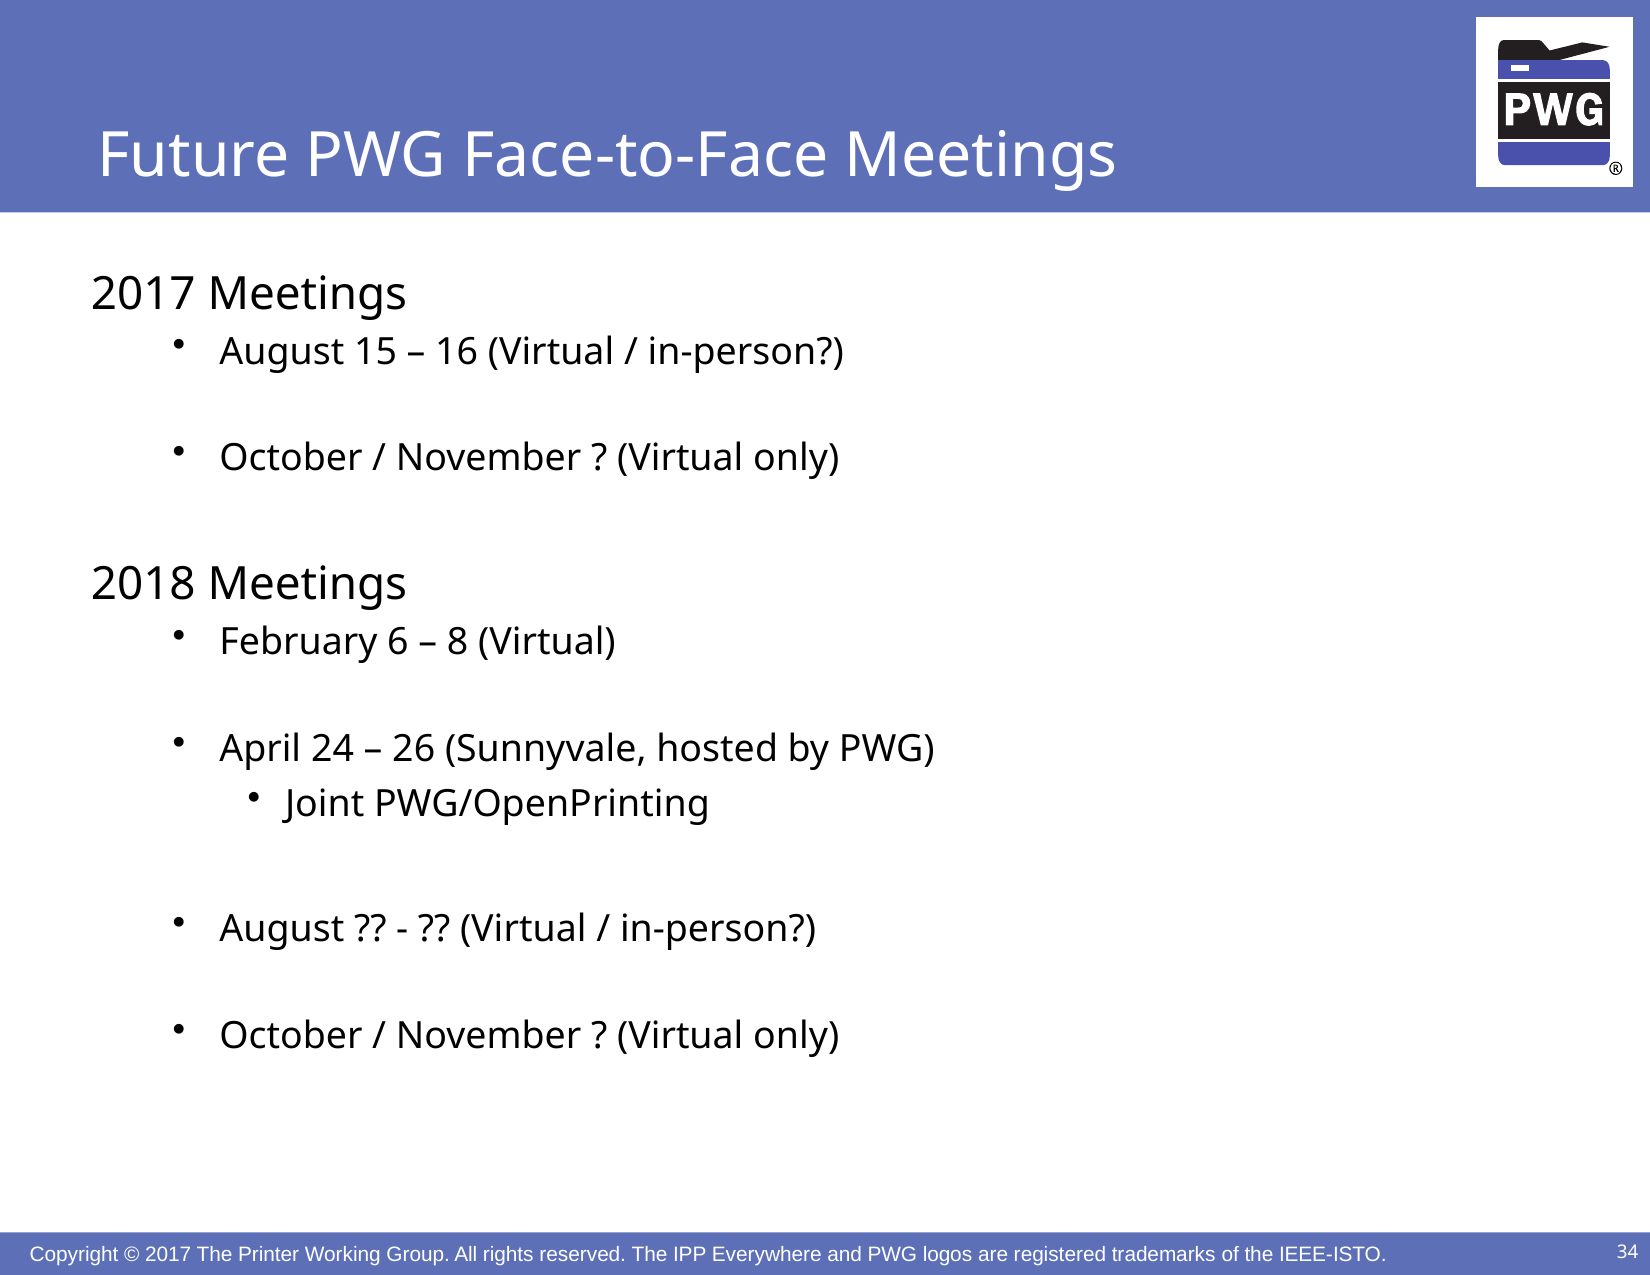

# Future PWG Face-to-Face Meetings
2017 Meetings
August 15 – 16 (Virtual / in-person?)
October / November ? (Virtual only)
2018 Meetings
February 6 – 8 (Virtual)
April 24 – 26 (Sunnyvale, hosted by PWG)
Joint PWG/OpenPrinting
August ?? - ?? (Virtual / in-person?)
October / November ? (Virtual only)